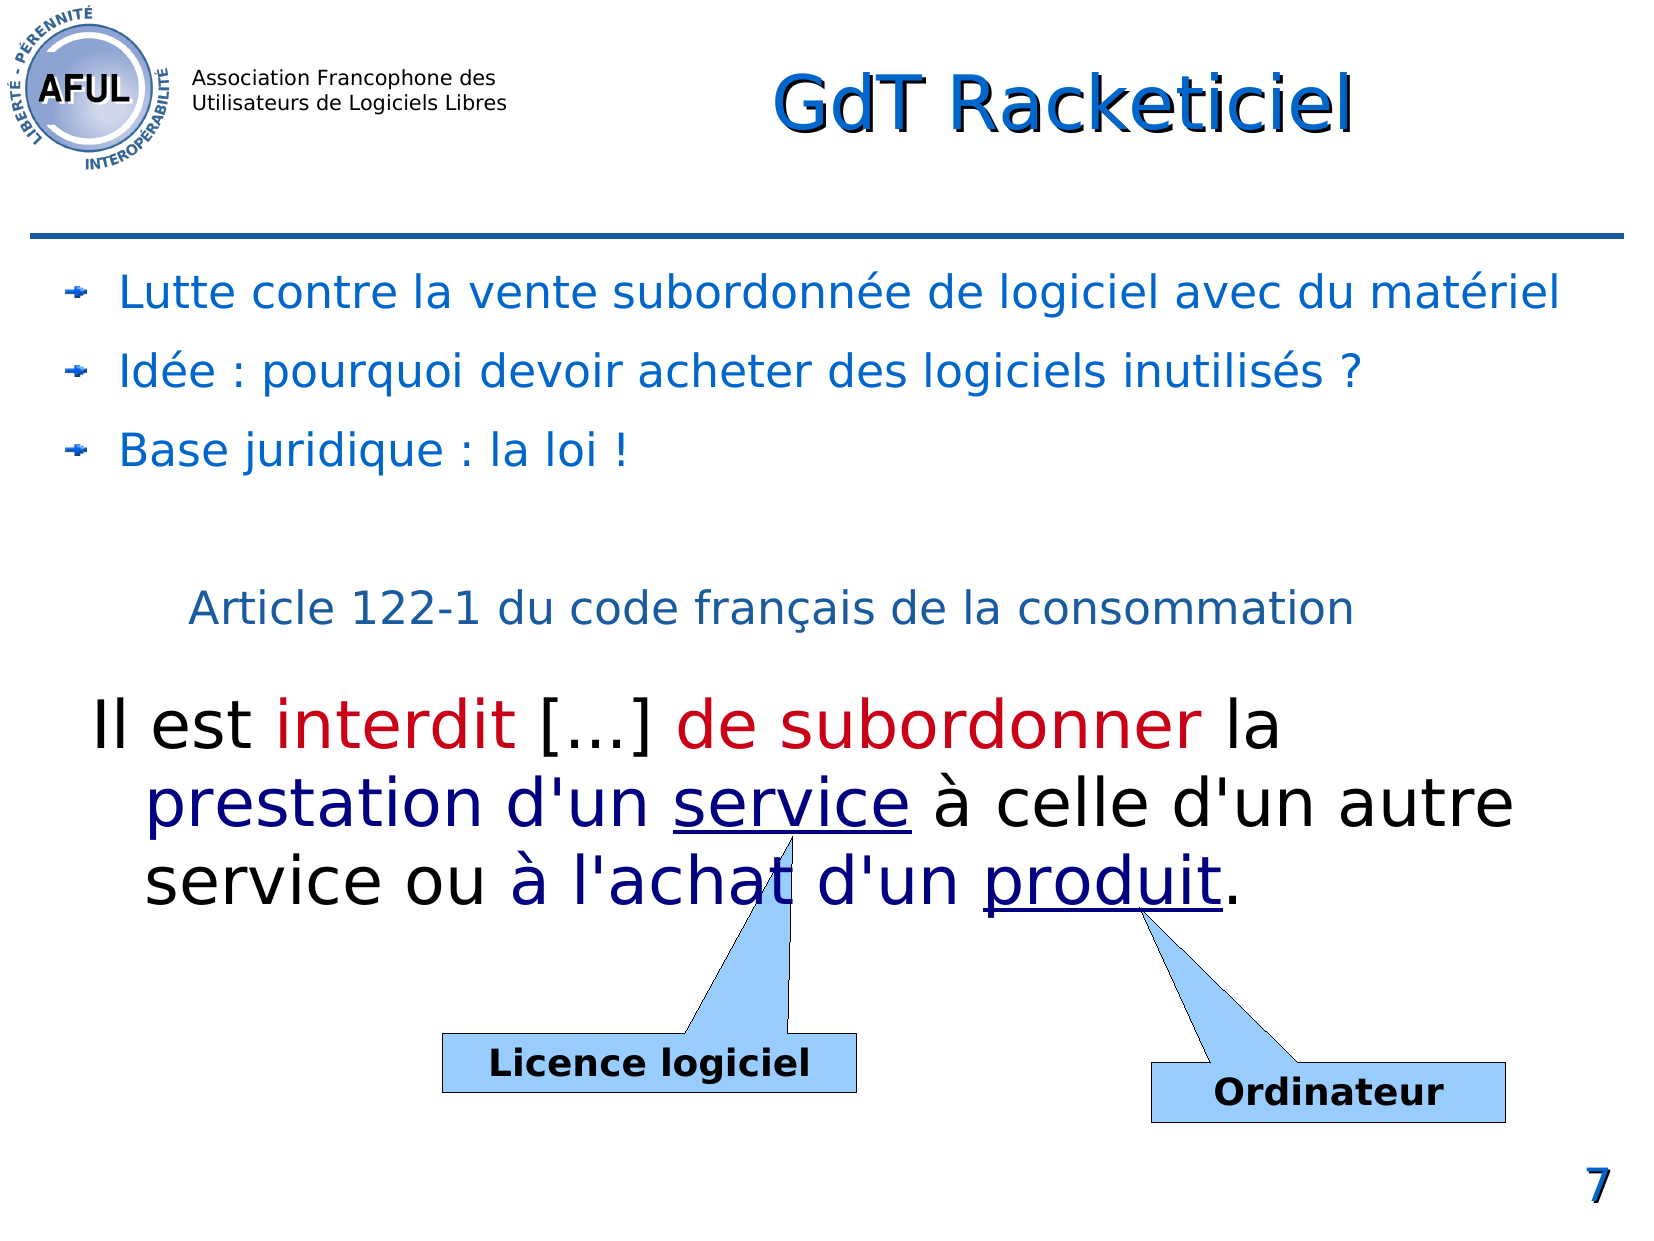

# GdT Racketiciel
Lutte contre la vente subordonnée de logiciel avec du matériel
Idée : pourquoi devoir acheter des logiciels inutilisés ?
Base juridique : la loi !
Article 122-1 du code français de la consommation
Il est interdit [...] de subordonner la
prestation d'un service à celle d'un autre
service ou à l'achat d'un produit.
Licence logiciel
Ordinateur